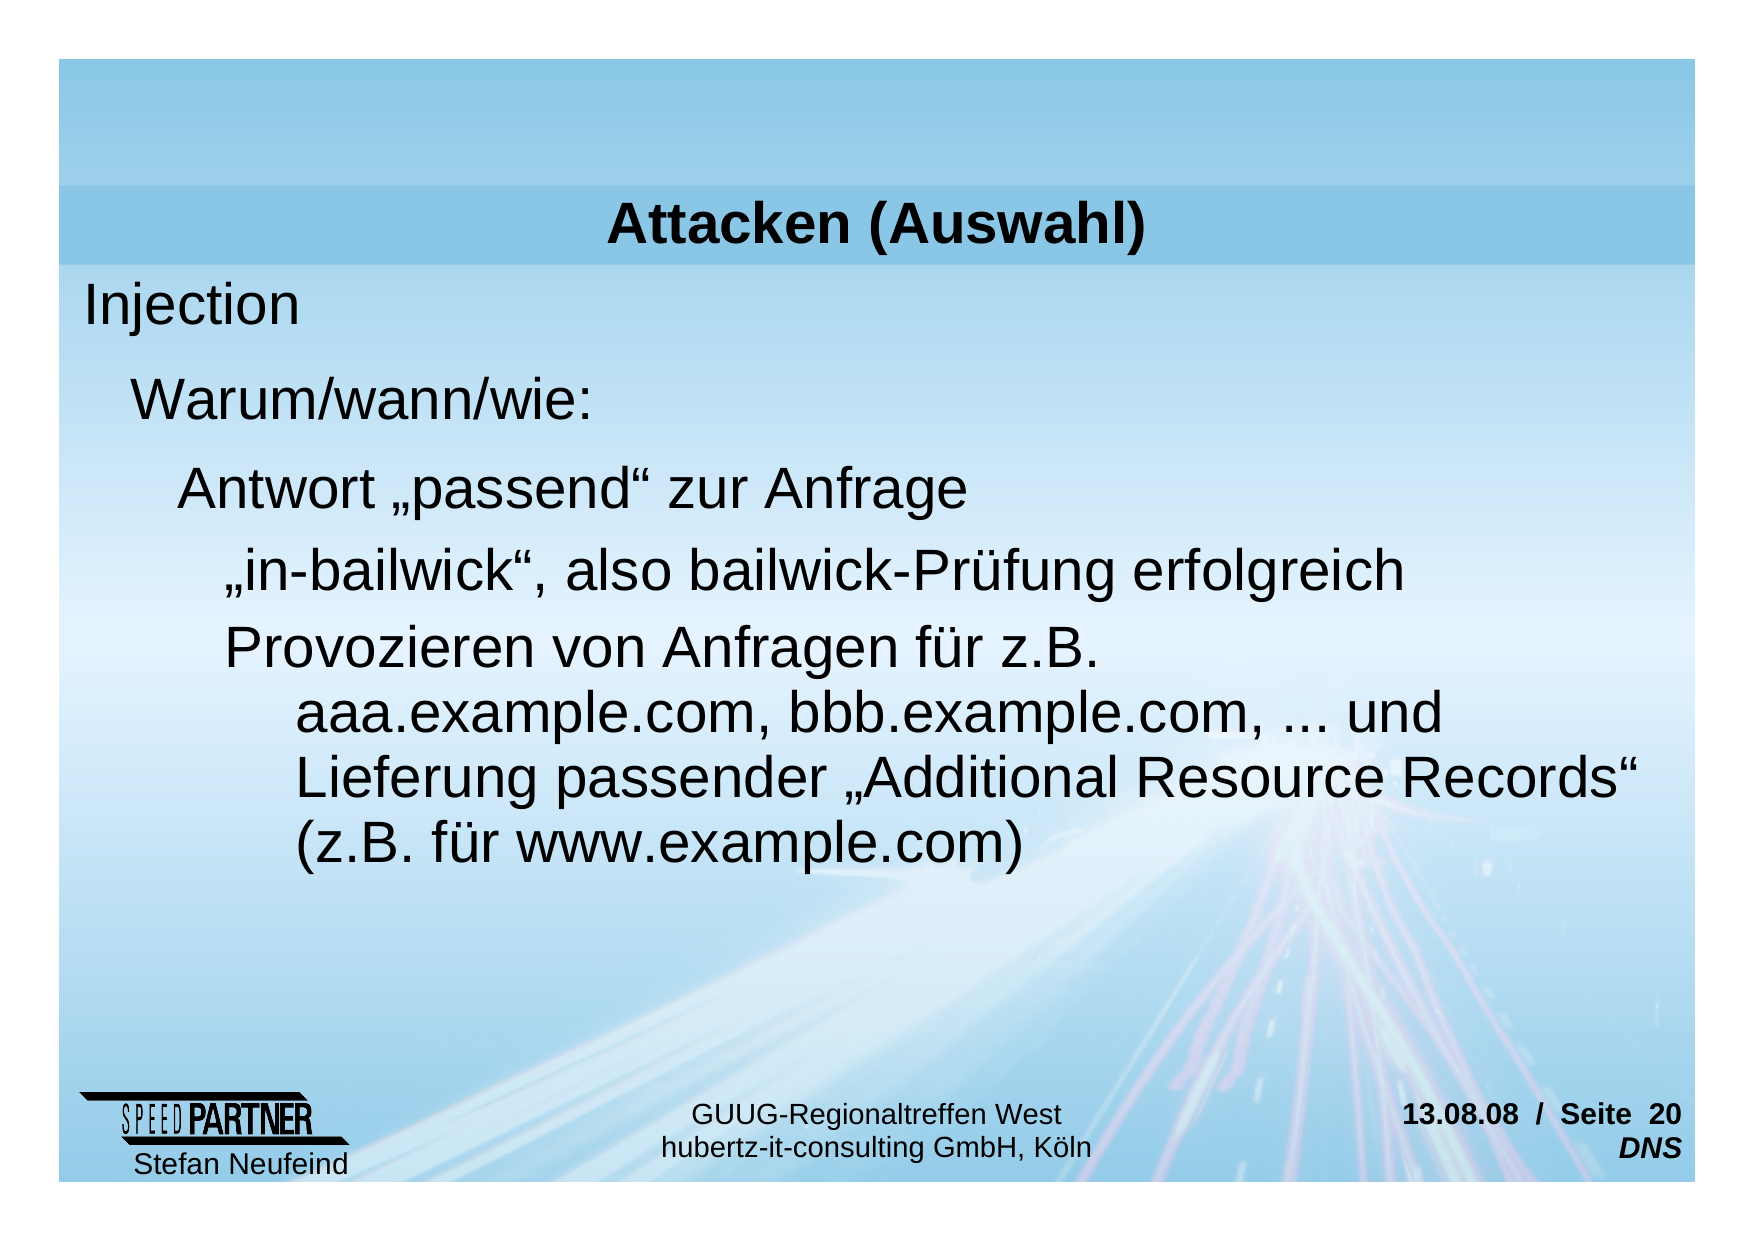

# Attacken (Auswahl)
Injection
Warum/wann/wie:
Antwort „passend“ zur Anfrage
„in-bailwick“, also bailwick-Prüfung erfolgreich
Provozieren von Anfragen für z.B.
aaa.example.com, bbb.example.com, ... und
Lieferung passender „Additional Resource Records“
(z.B. für www.example.com)